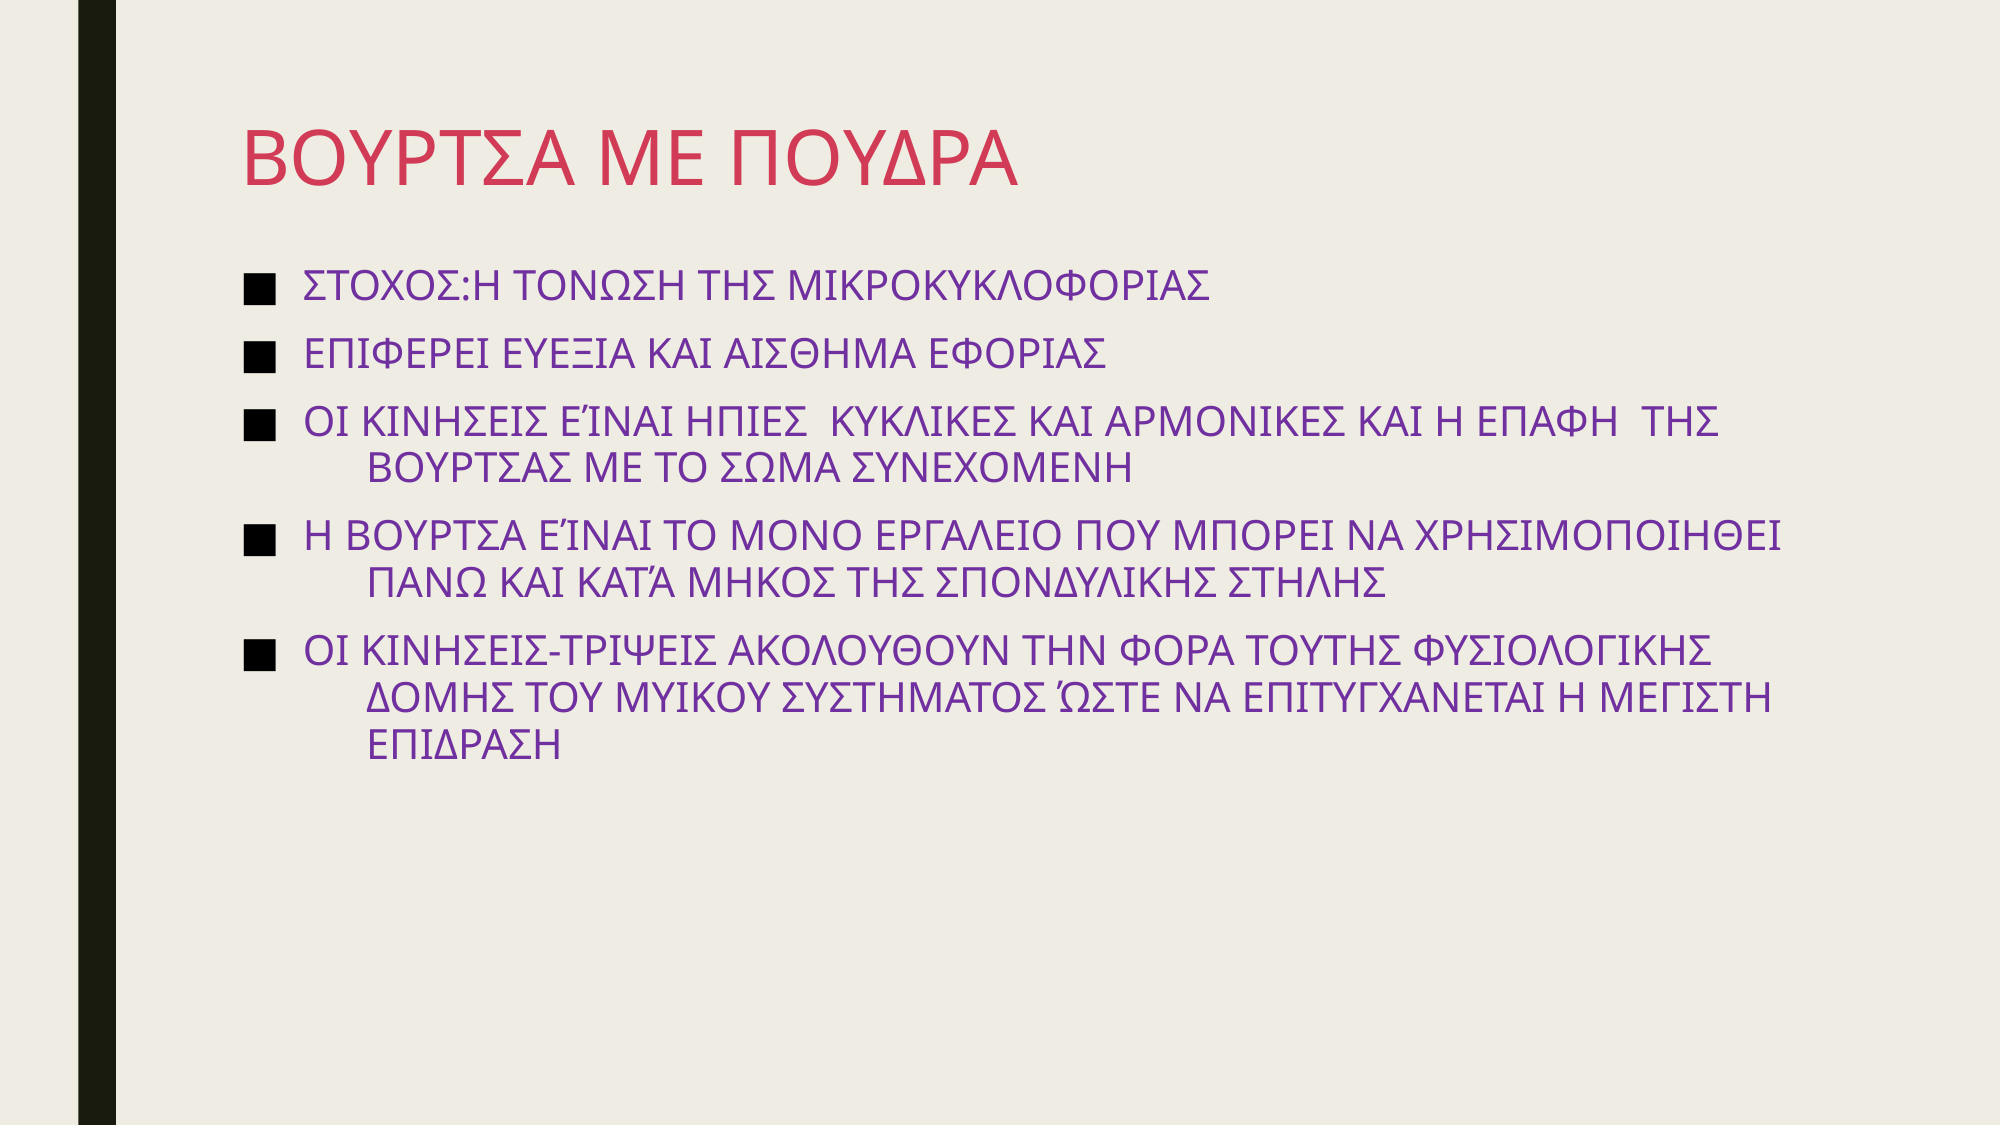

# ΒΟΥΡΤΣΑ ΜΕ ΠΟΥΔΡΑ
ΣΤΟΧΟΣ:Η ΤΟΝΩΣΗ ΤΗΣ ΜΙΚΡΟΚΥΚΛΟΦΟΡΙΑΣ
ΕΠΙΦΕΡΕΙ ΕΥΕΞΙΑ ΚΑΙ ΑΙΣΘΗΜΑ ΕΦΟΡΙΑΣ
ΟΙ ΚΙΝΗΣΕΙΣ ΕΊΝΑΙ ΗΠΙΕΣ ΚΥΚΛΙΚΕΣ ΚΑΙ ΑΡΜΟΝΙΚΕΣ ΚΑΙ Η ΕΠΑΦΗ ΤΗΣ ΒΟΥΡΤΣΑΣ ΜΕ ΤΟ ΣΩΜΑ ΣΥΝΕΧΟΜΕΝΗ
Η ΒΟΥΡΤΣΑ ΕΊΝΑΙ ΤΟ ΜΟΝΟ ΕΡΓΑΛΕΙΟ ΠΟΥ ΜΠΟΡΕΙ ΝΑ ΧΡΗΣΙΜΟΠΟΙΗΘΕΙ ΠΑΝΩ ΚΑΙ ΚΑΤΆ ΜΗΚΟΣ ΤΗΣ ΣΠΟΝΔΥΛΙΚΗΣ ΣΤΗΛΗΣ
ΟΙ ΚΙΝΗΣΕΙΣ-ΤΡΙΨΕΙΣ ΑΚΟΛΟΥΘΟΥΝ ΤΗΝ ΦΟΡΑ ΤΟΥΤΗΣ ΦΥΣΙΟΛΟΓΙΚΗΣ ΔΟΜΗΣ ΤΟΥ ΜΥΙΚΟΥ ΣΥΣΤΗΜΑΤΟΣ ΏΣΤΕ ΝΑ ΕΠΙΤΥΓΧΑΝΕΤΑΙ Η ΜΕΓΙΣΤΗ ΕΠΙΔΡΑΣΗ